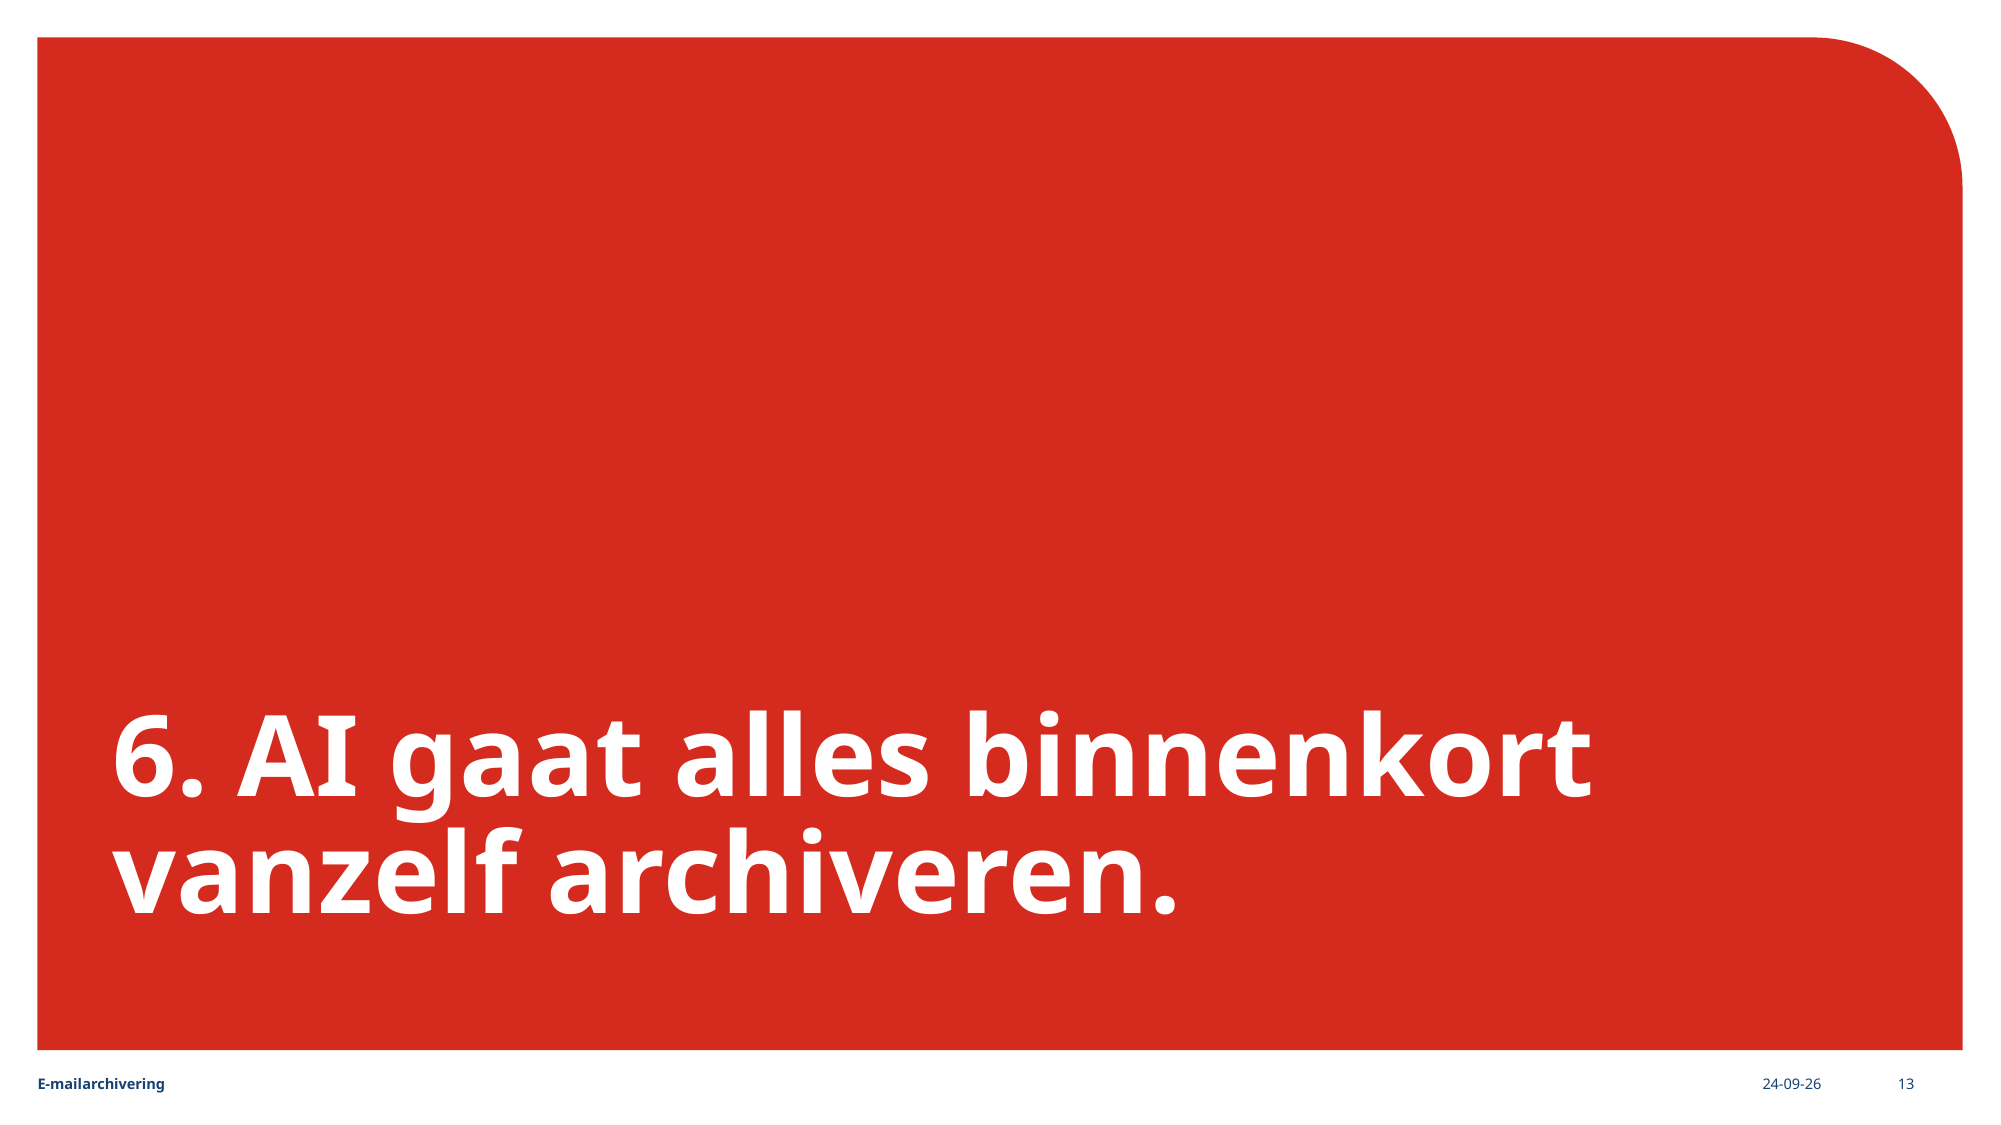

# 6. AI gaat alles binnenkort vanzelf archiveren.